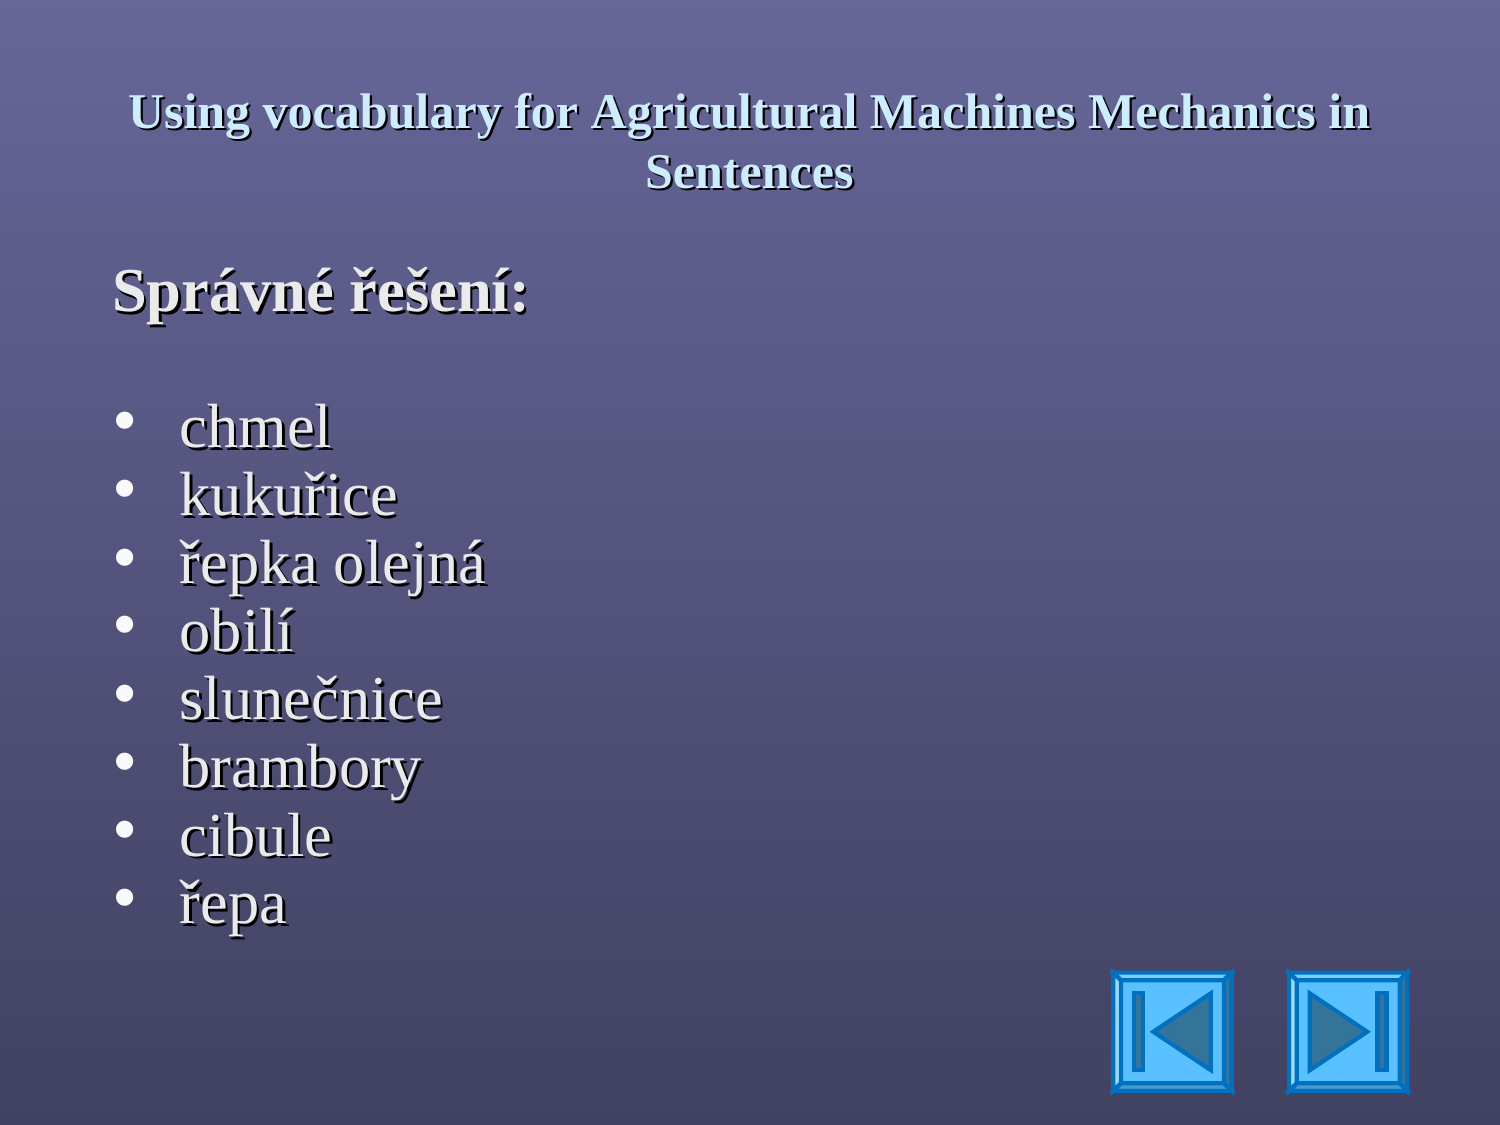

# Using vocabulary for Agricultural Machines Mechanics in Sentences
Správné řešení:
chmel
kukuřice
řepka olejná
obilí
slunečnice
brambory
cibule
řepa